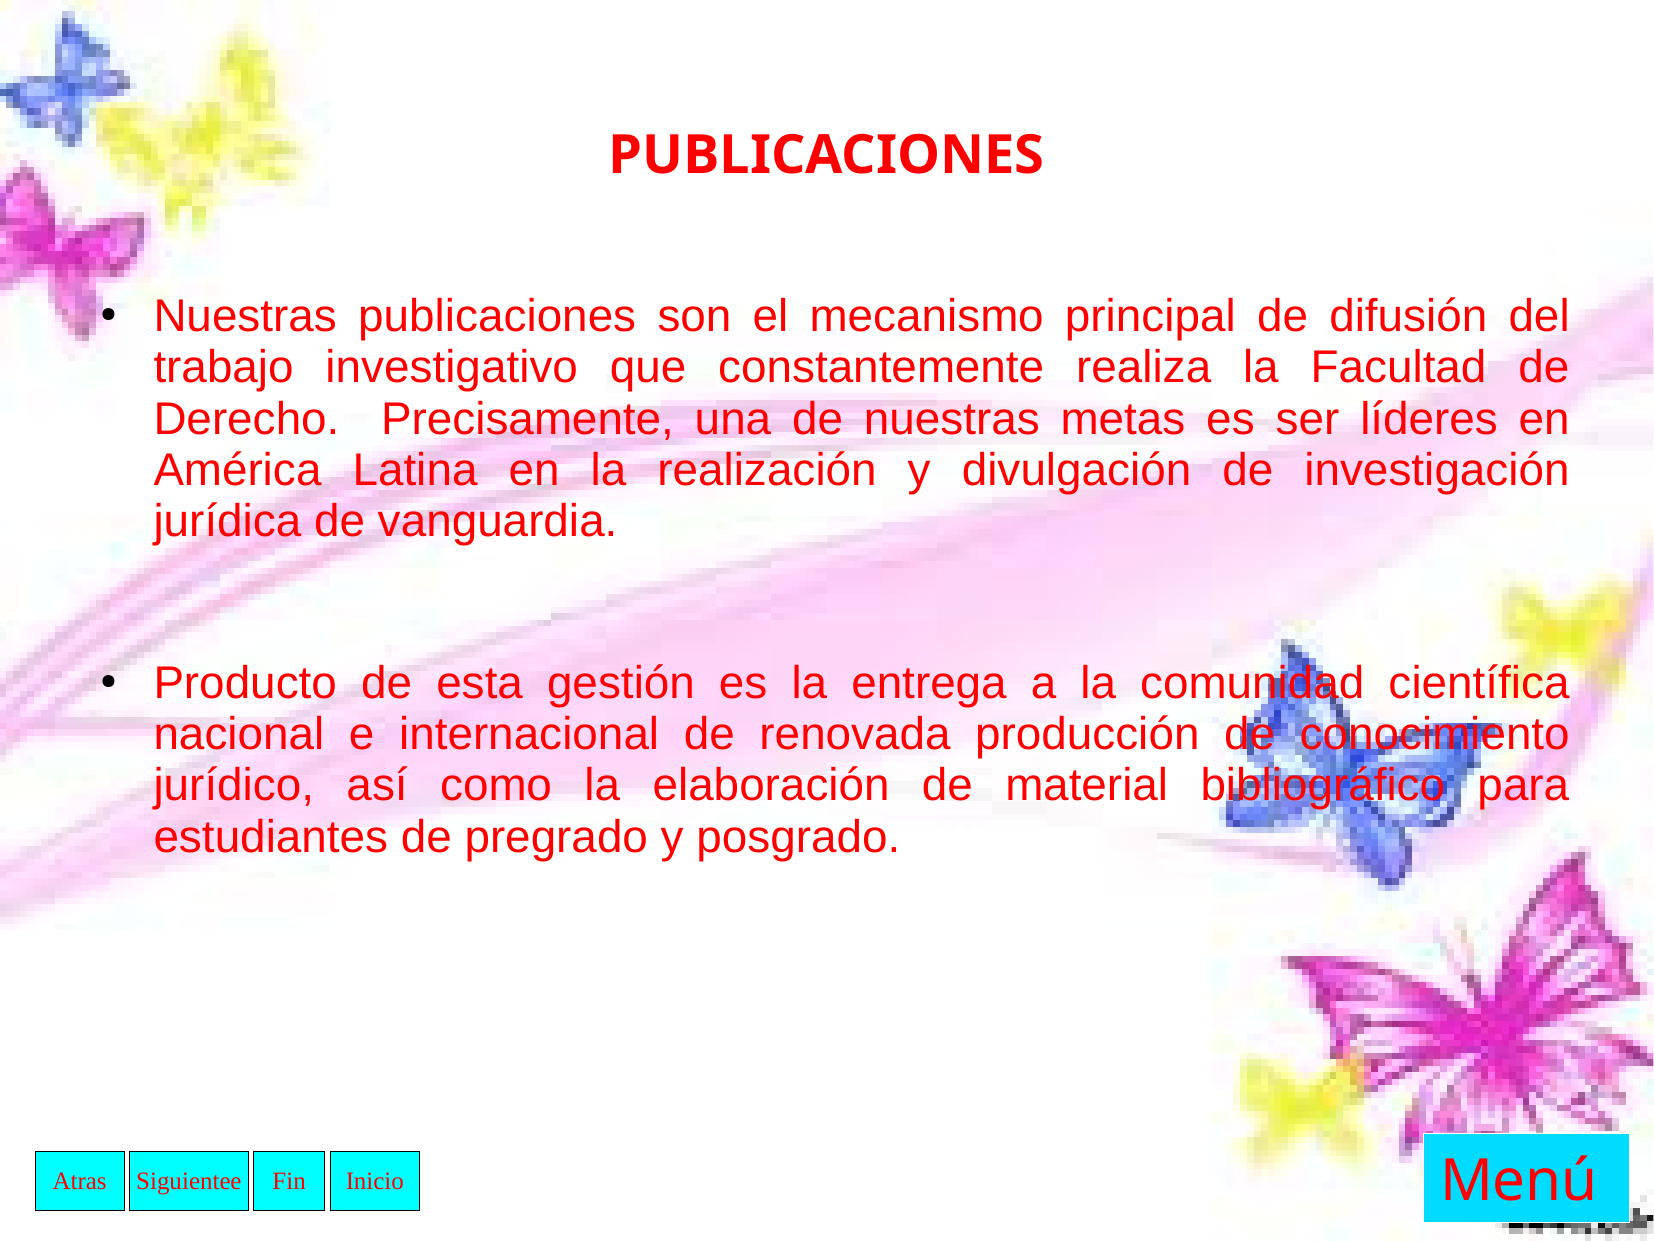

# PUBLICACIONES
Nuestras publicaciones son el mecanismo principal de difusión del trabajo investigativo que constantemente realiza la Facultad de Derecho. Precisamente, una de nuestras metas es ser líderes en América Latina en la realización y divulgación de investigación jurídica de vanguardia.
Producto de esta gestión es la entrega a la comunidad científica nacional e internacional de renovada producción de conocimiento jurídico, así como la elaboración de material bibliográfico para estudiantes de pregrado y posgrado.
Menú
Atras
Siguientee
Fin
Inicio